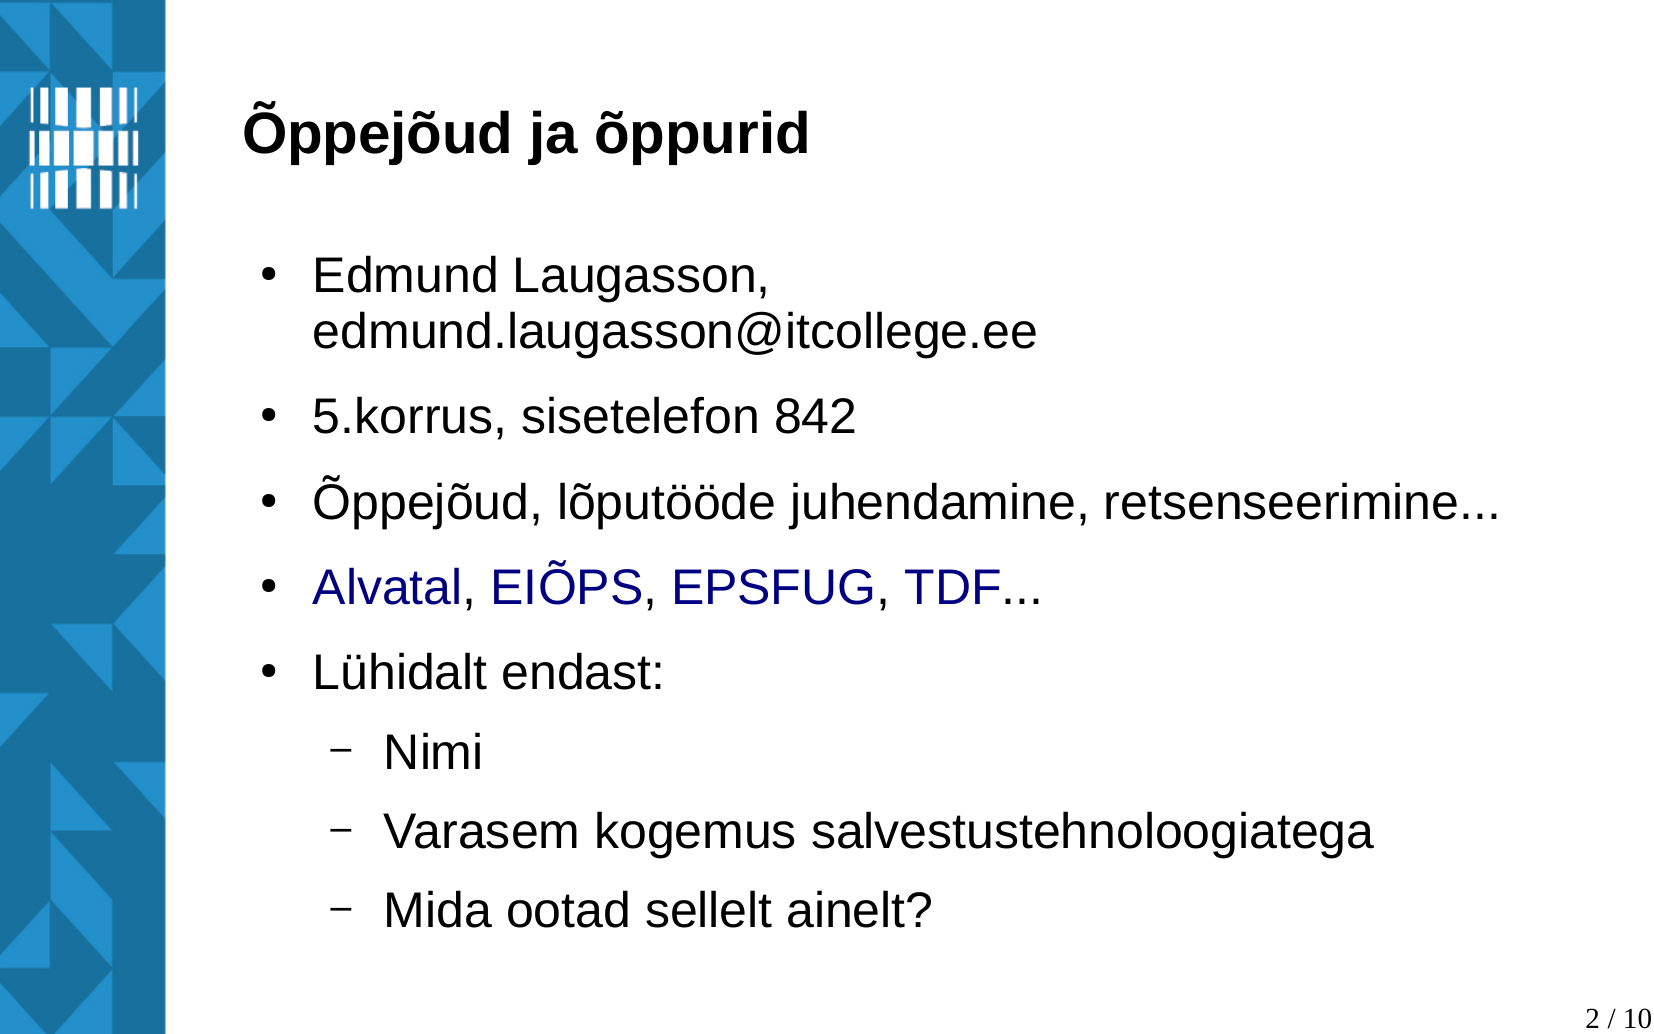

# Õppejõud ja õppurid
Edmund Laugasson, edmund.laugasson@itcollege.ee
5.korrus, sisetelefon 842
Õppejõud, lõputööde juhendamine, retsenseerimine...
Alvatal, EIÕPS, EPSFUG, TDF...
Lühidalt endast:
Nimi
Varasem kogemus salvestustehnoloogiatega
Mida ootad sellelt ainelt?